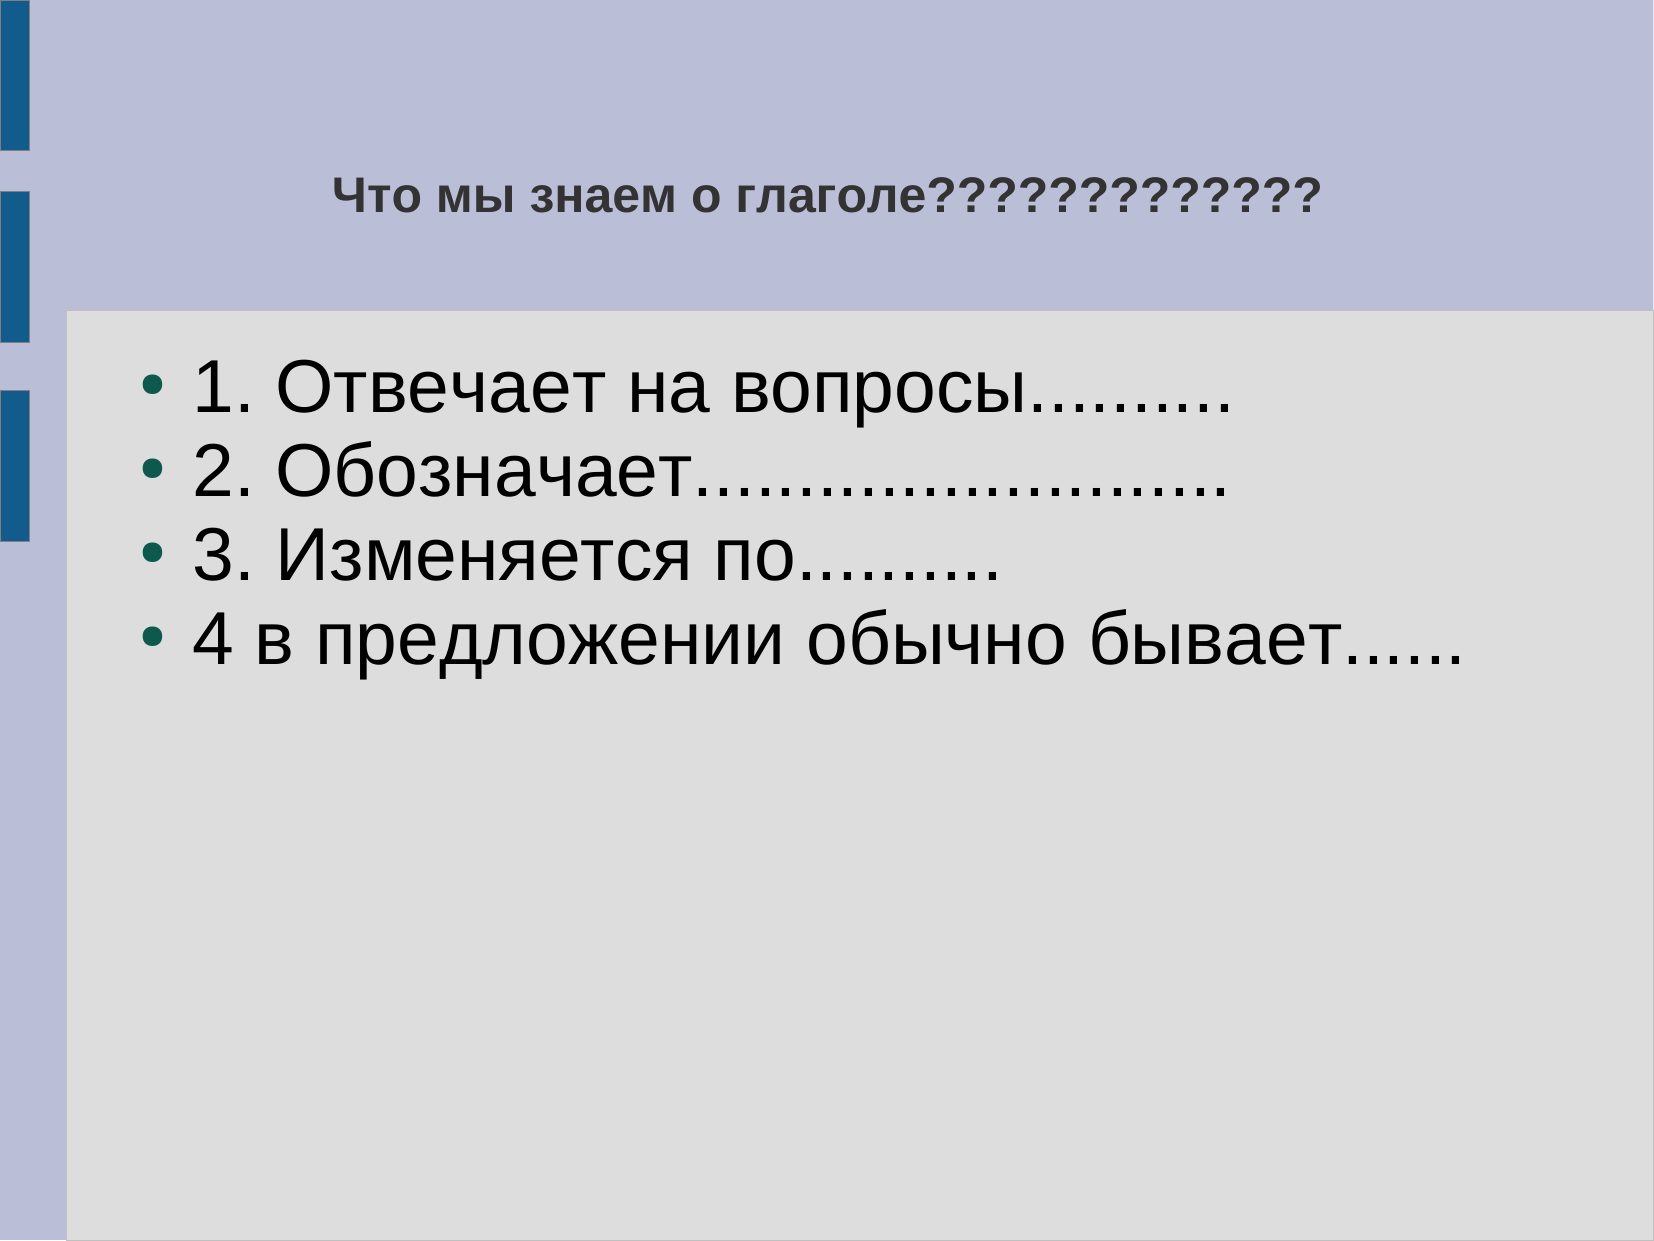

# Что мы знаем о глаголе?????????????
1. Отвечает на вопросы..........
2. Обозначает..........................
3. Изменяется по..........
4 в предложении обычно бывает......